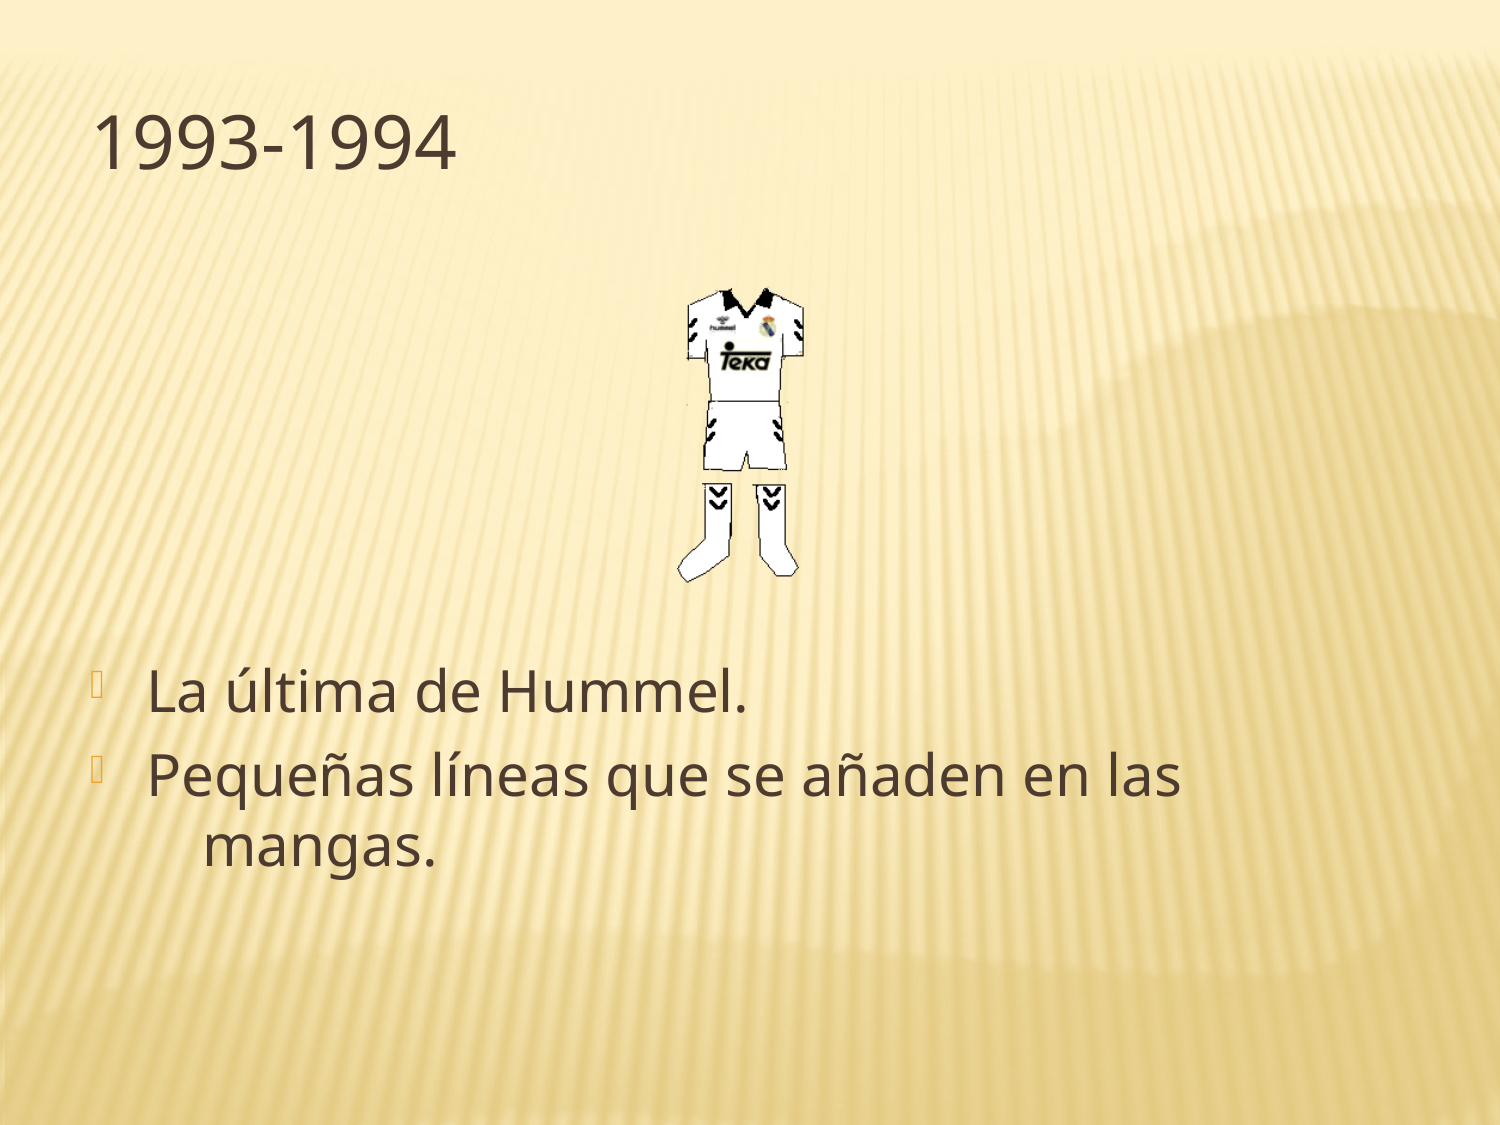

# 1993-1994
La última de Hummel.
Pequeñas líneas que se añaden en las mangas.